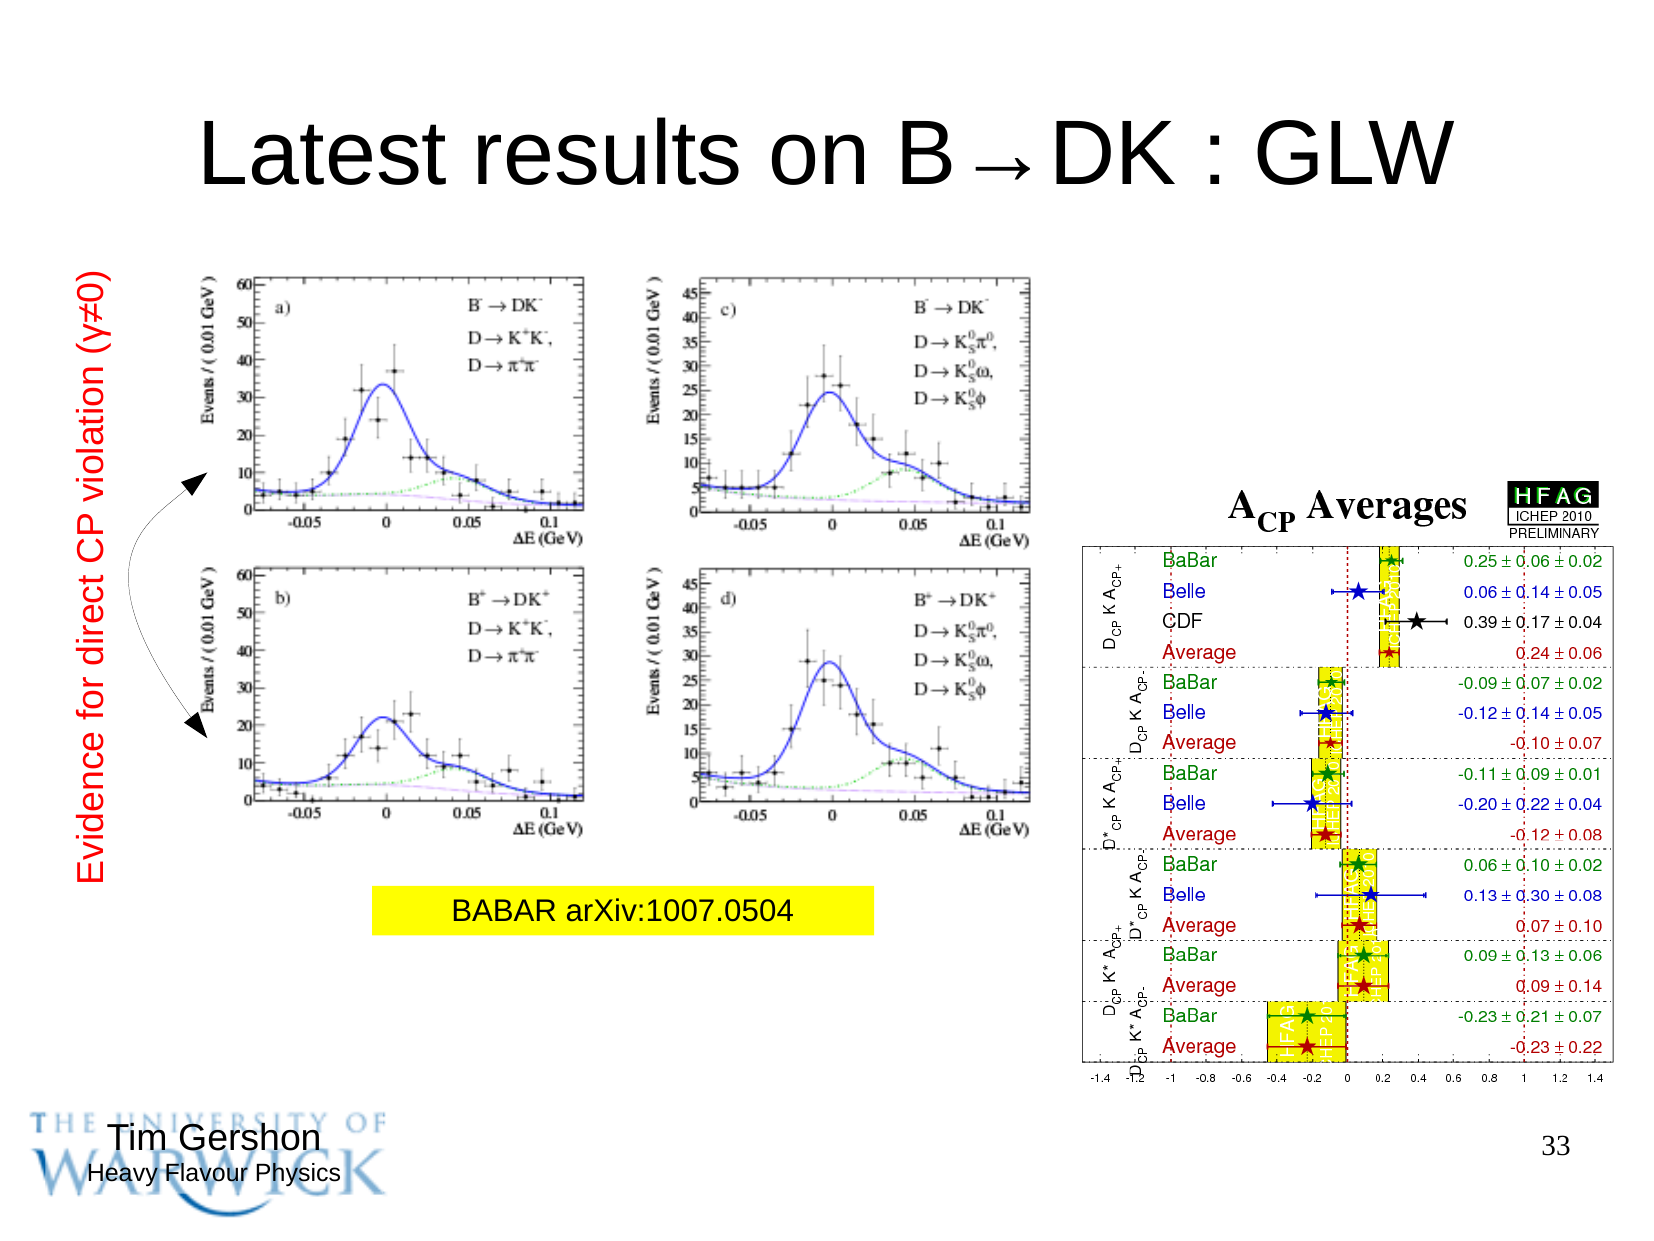

# Latest results on B→DK : GLW
Evidence for direct CP violation (γ≠0)
BABAR arXiv:1007.0504
Tim Gershon
Heavy Flavour Physics
33